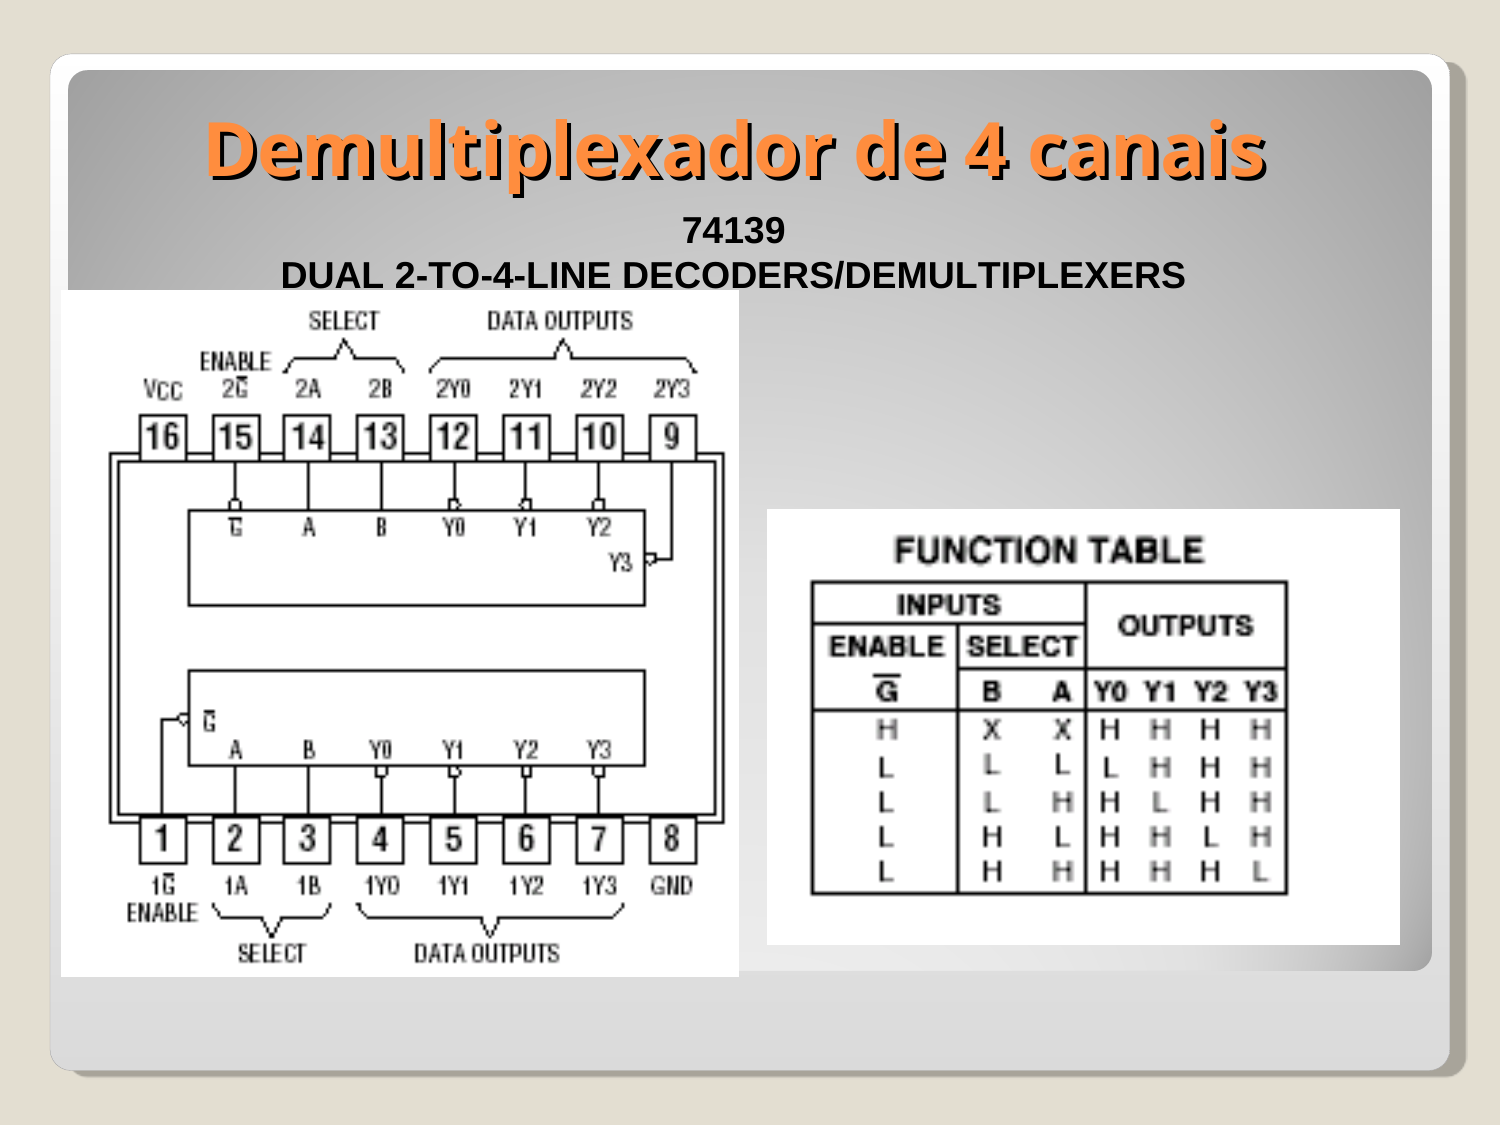

Demultiplexador de 4 canais
74139
DUAL 2-TO-4-LINE DECODERS/DEMULTIPLEXERS